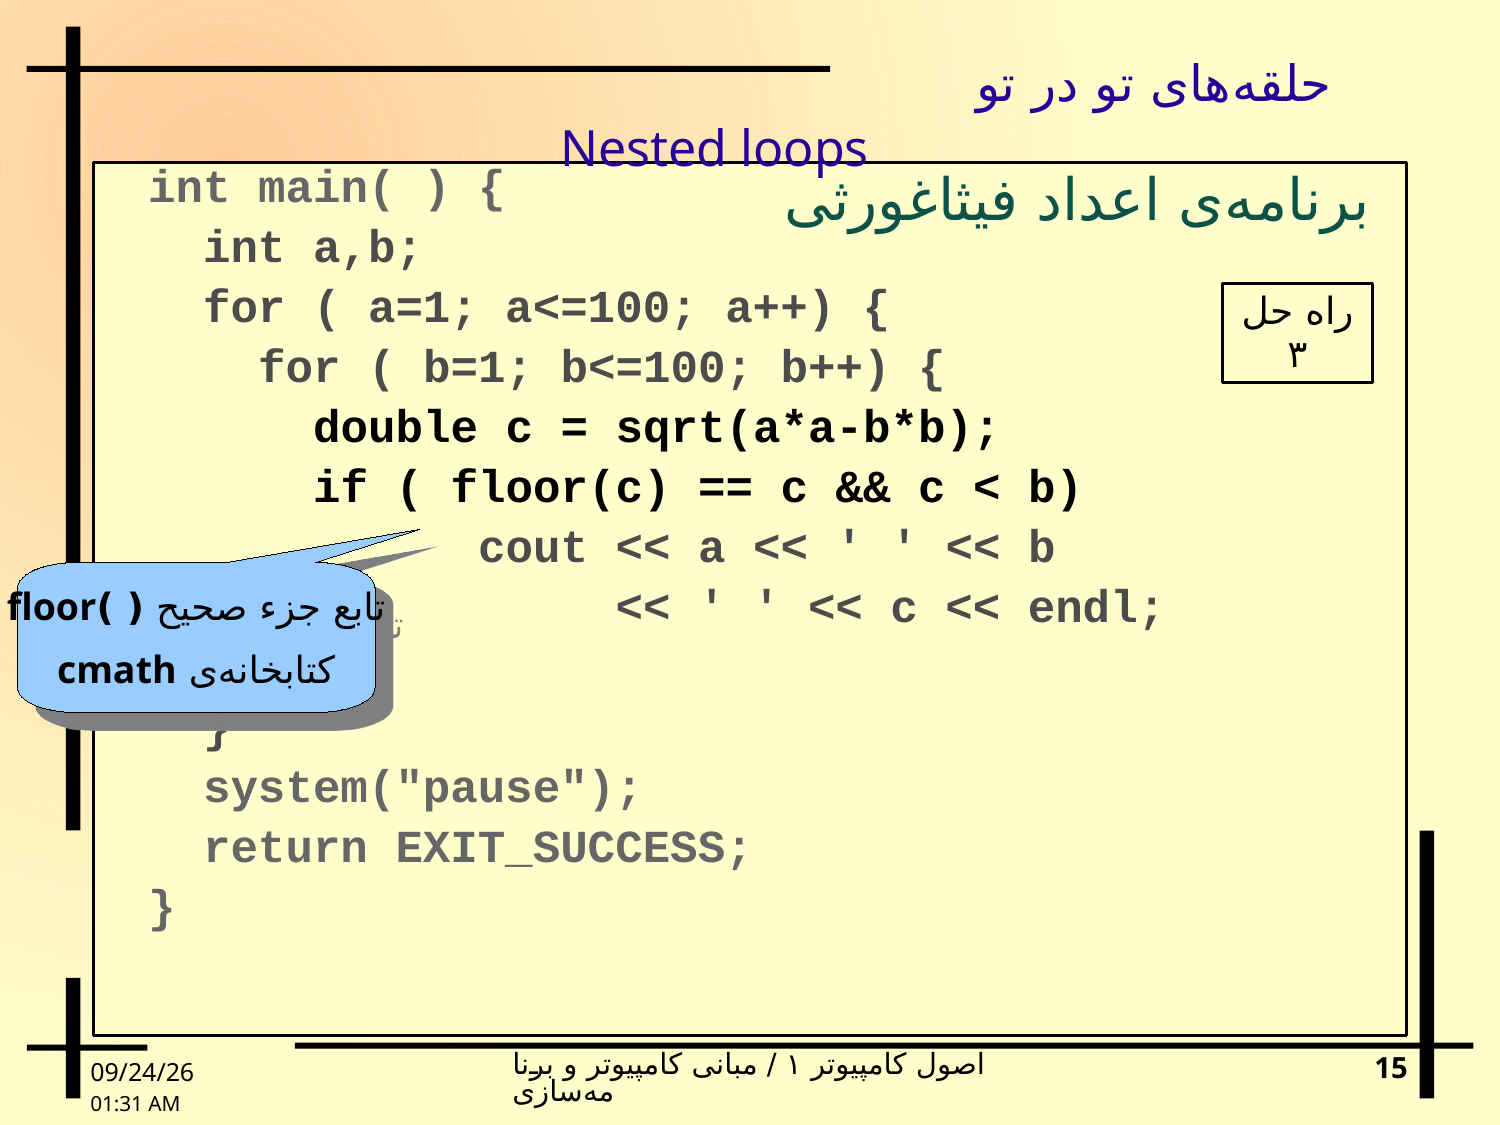

حلقه‌‌های تو در تو Nested loops
# int main( ) {
 int a,b;
 for ( a=1; a<=100; a++) {
 for ( b=1; b<=100; b++) {
 double c = sqrt(a*a-b*b);
 if ( floor(c) == c && c < b)
 cout << a << ' ' << b
 << ' ' << c << endl;
 }
 }
 system("pause");
 return EXIT_SUCCESS;
}
برنامه‌ی اعداد فیثاغورثی
راه حل ۳
تابع جزء صحیح ( )floor
کتابخانه‌ی cmath
اصول کامپیوتر ۱ / مبانی کامپیوتر و برنامه‌سازی
15